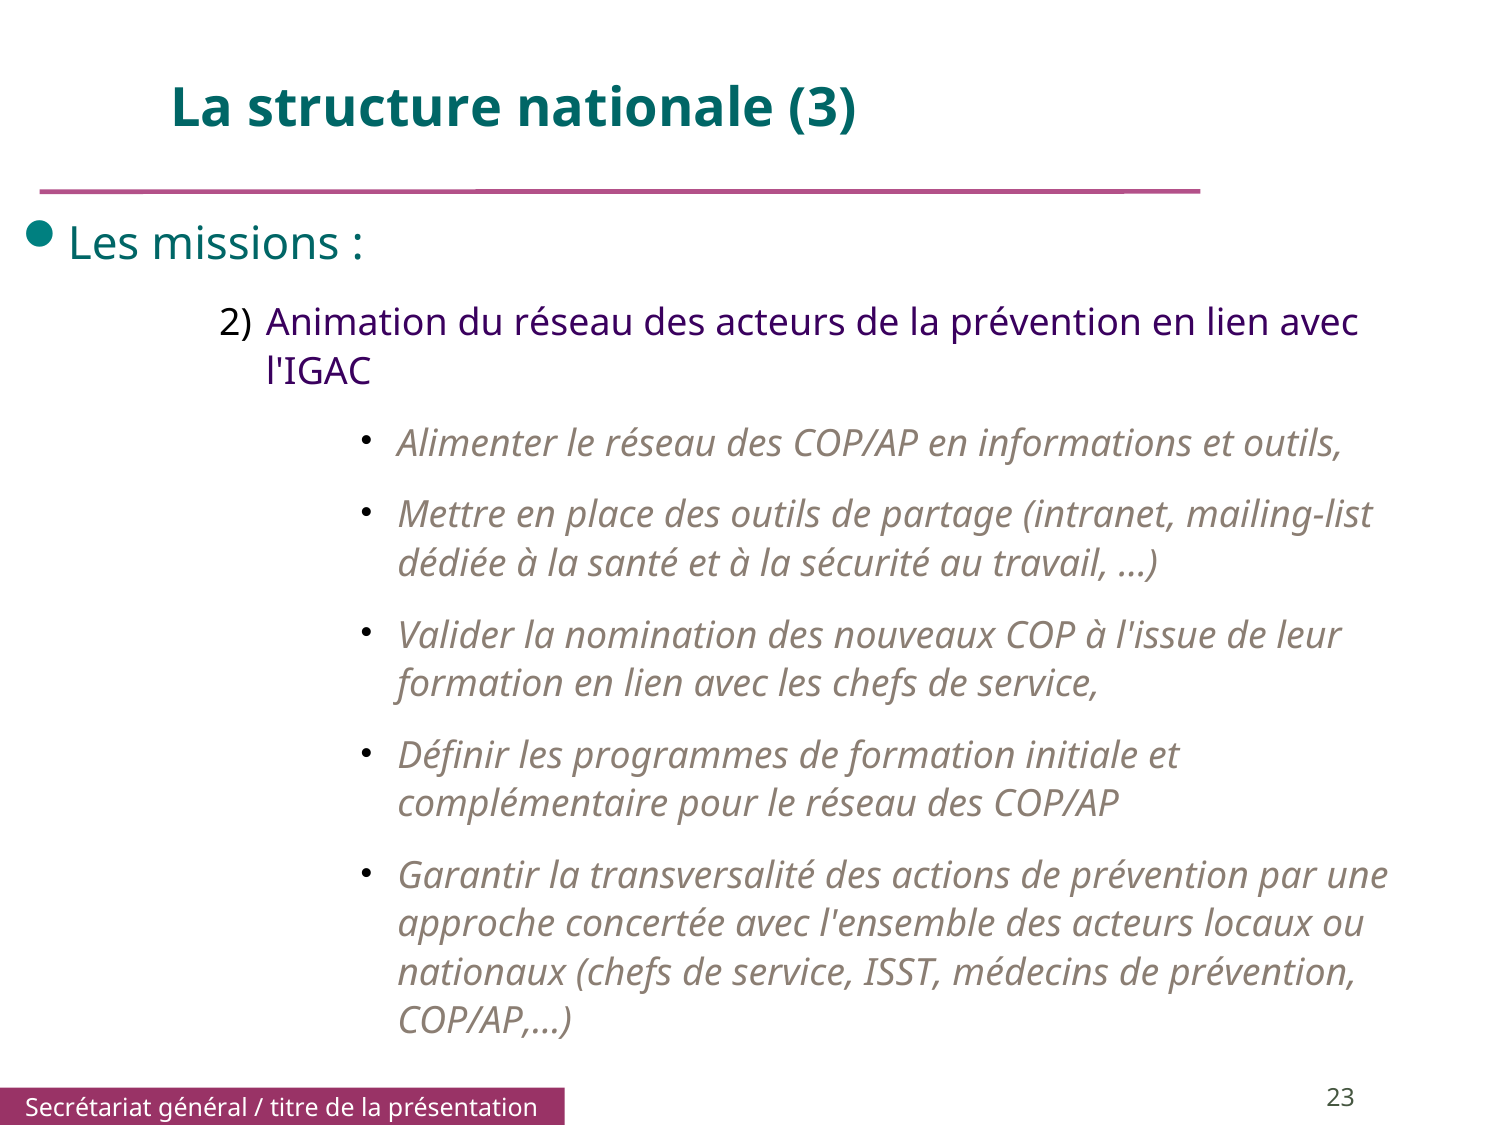

# La structure nationale (3)
Les missions :
Animation du réseau des acteurs de la prévention en lien avec l'IGAC
Alimenter le réseau des COP/AP en informations et outils,
Mettre en place des outils de partage (intranet, mailing-list dédiée à la santé et à la sécurité au travail, ...)
Valider la nomination des nouveaux COP à l'issue de leur formation en lien avec les chefs de service,
Définir les programmes de formation initiale et complémentaire pour le réseau des COP/AP
Garantir la transversalité des actions de prévention par une approche concertée avec l'ensemble des acteurs locaux ou nationaux (chefs de service, ISST, médecins de prévention, COP/AP,...)
23